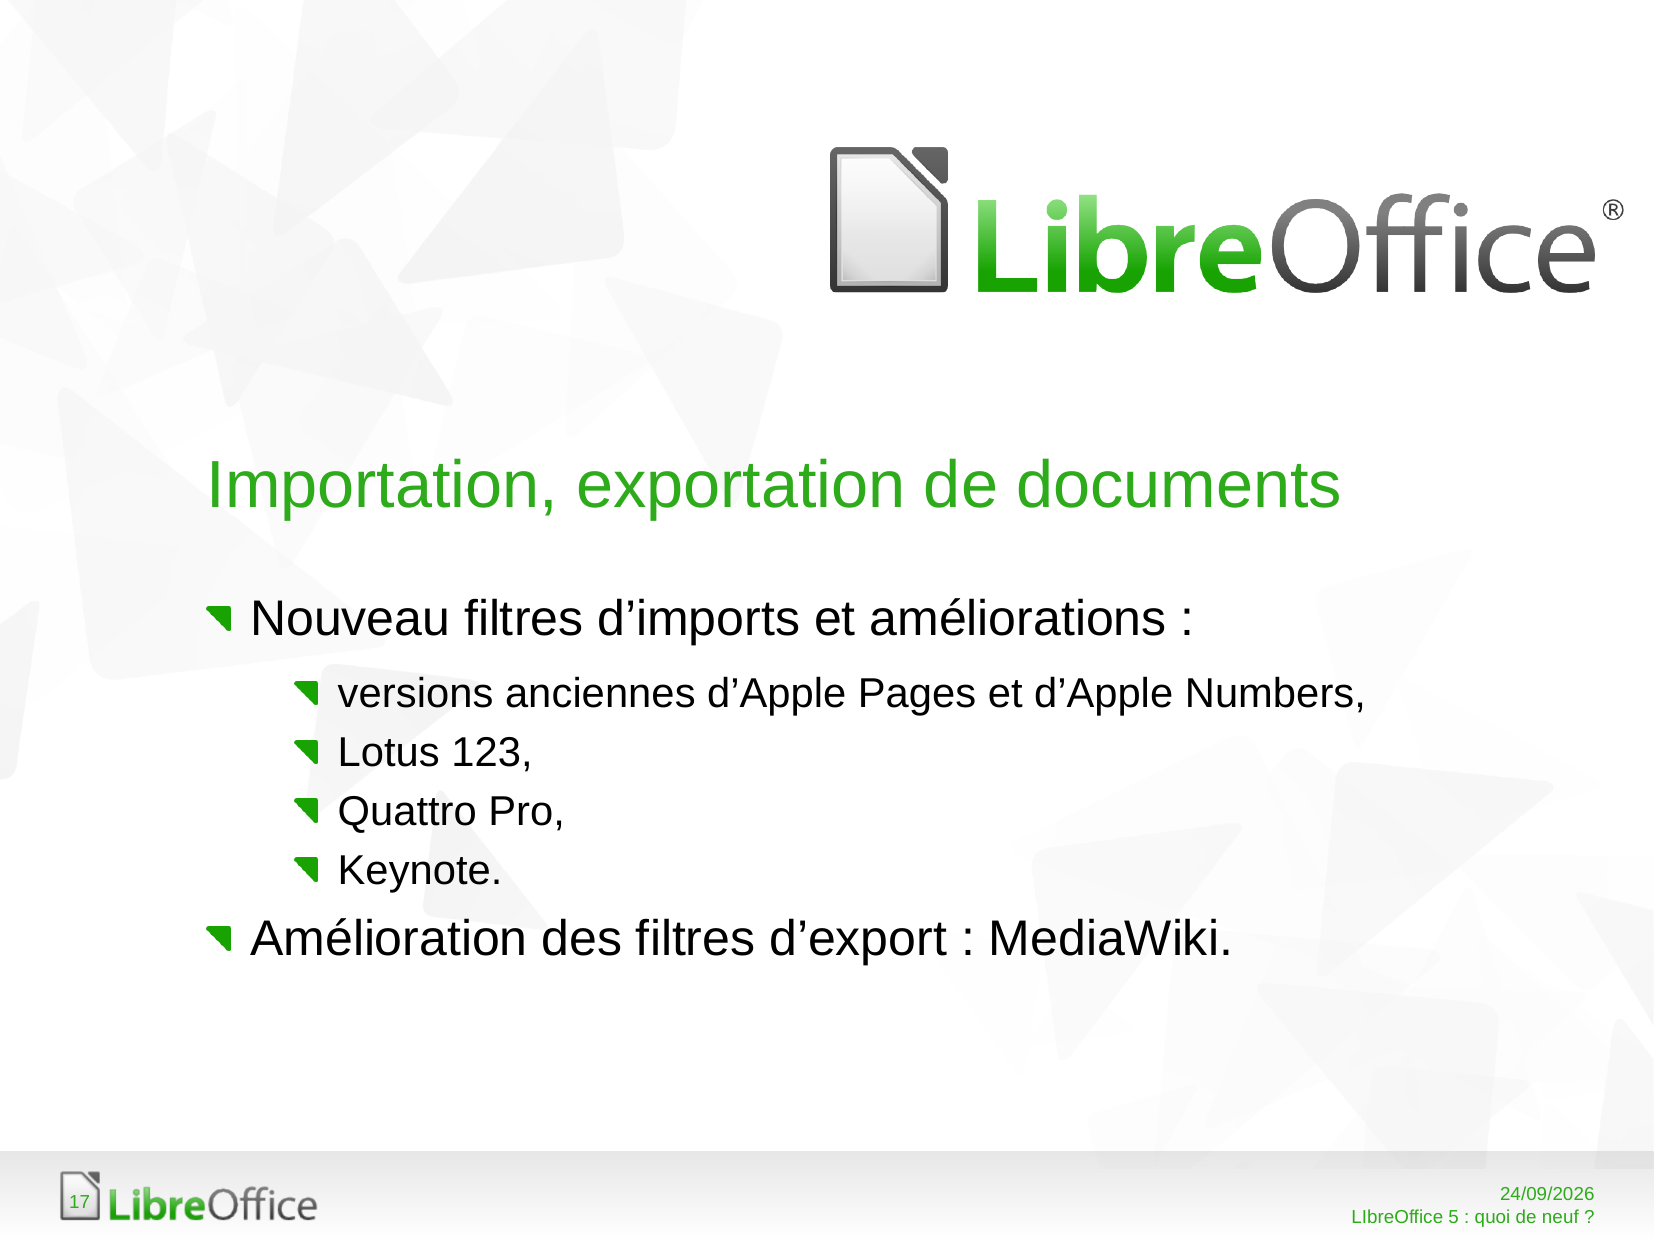

# Importation, exportation de documents
Nouveau filtres d’imports et améliorations :
versions anciennes d’Apple Pages et d’Apple Numbers,
Lotus 123,
Quattro Pro,
Keynote.
Amélioration des filtres d’export : MediaWiki.
17
LIbreOffice 5 : quoi de neuf ?